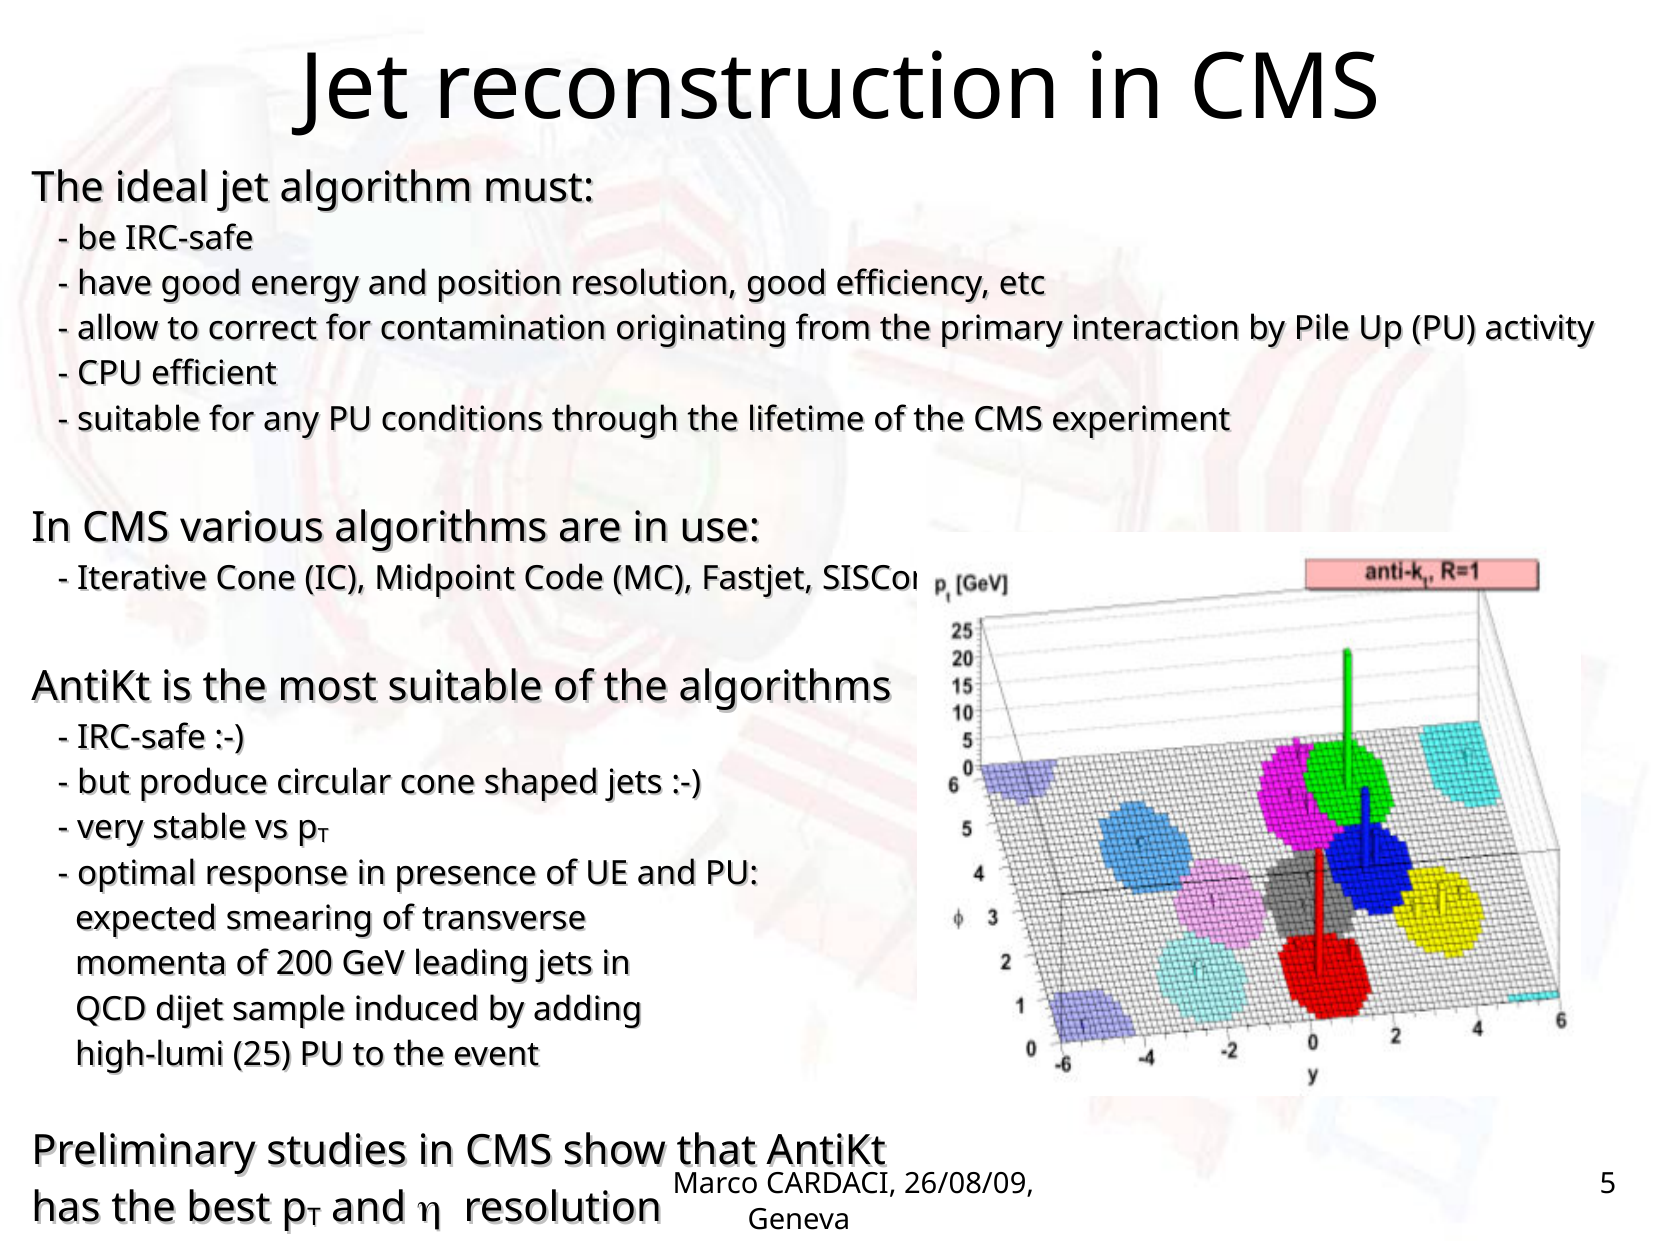

# Jet reconstruction in CMS
The ideal jet algorithm must:
 - be IRC-safe
 - have good energy and position resolution, good efficiency, etc
 - allow to correct for contamination originating from the primary interaction by Pile Up (PU) activity
 - CPU efficient
 - suitable for any PU conditions through the lifetime of the CMS experiment
In CMS various algorithms are in use:
 - Iterative Cone (IC), Midpoint Code (MC), Fastjet, SISCone, Kt, AntiKt, etc
AntiKt is the most suitable of the algorithms
 - IRC-safe :-)
 - but produce circular cone shaped jets :-)
 - very stable vs pT
 - optimal response in presence of UE and PU:
 expected smearing of transverse
 momenta of 200 GeV leading jets in
 QCD dijet sample induced by adding
 high-lumi (25) PU to the event
Preliminary studies in CMS show that AntiKt
has the best pT and  resolution
 - AntiKt will be the first algo to be supported in CMS at start-up
Marco CARDACI, 26/08/09, Geneva
5